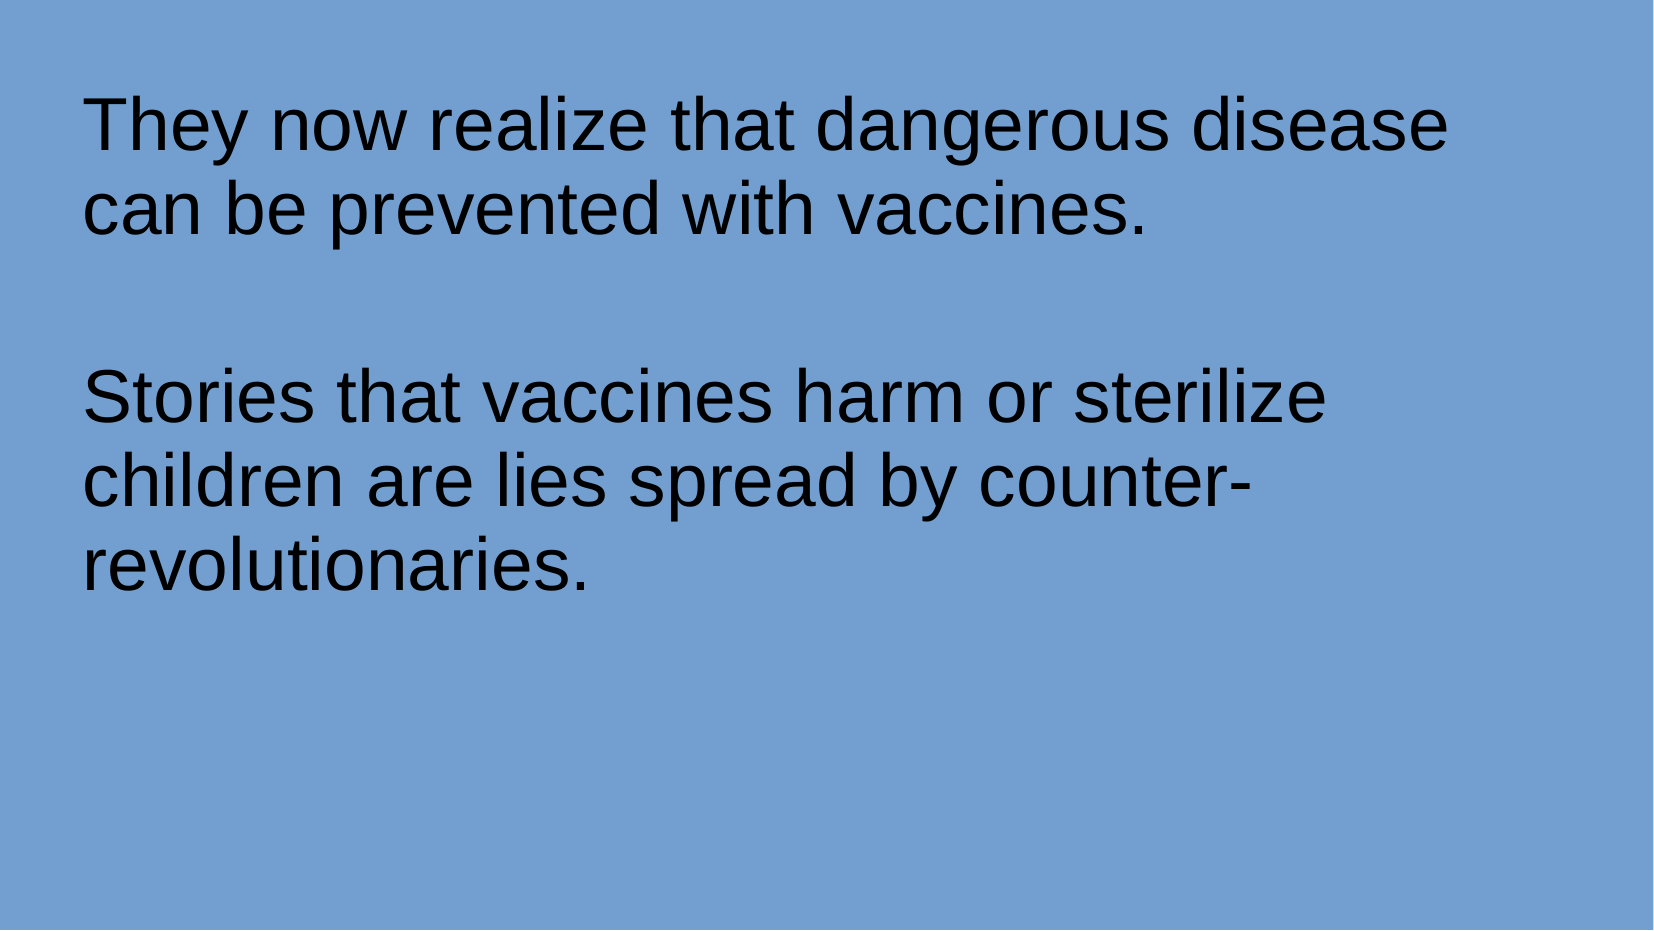

# They now realize that dangerous disease can be prevented with vaccines.
Stories that vaccines harm or sterilize children are lies spread by counter-revolutionaries.